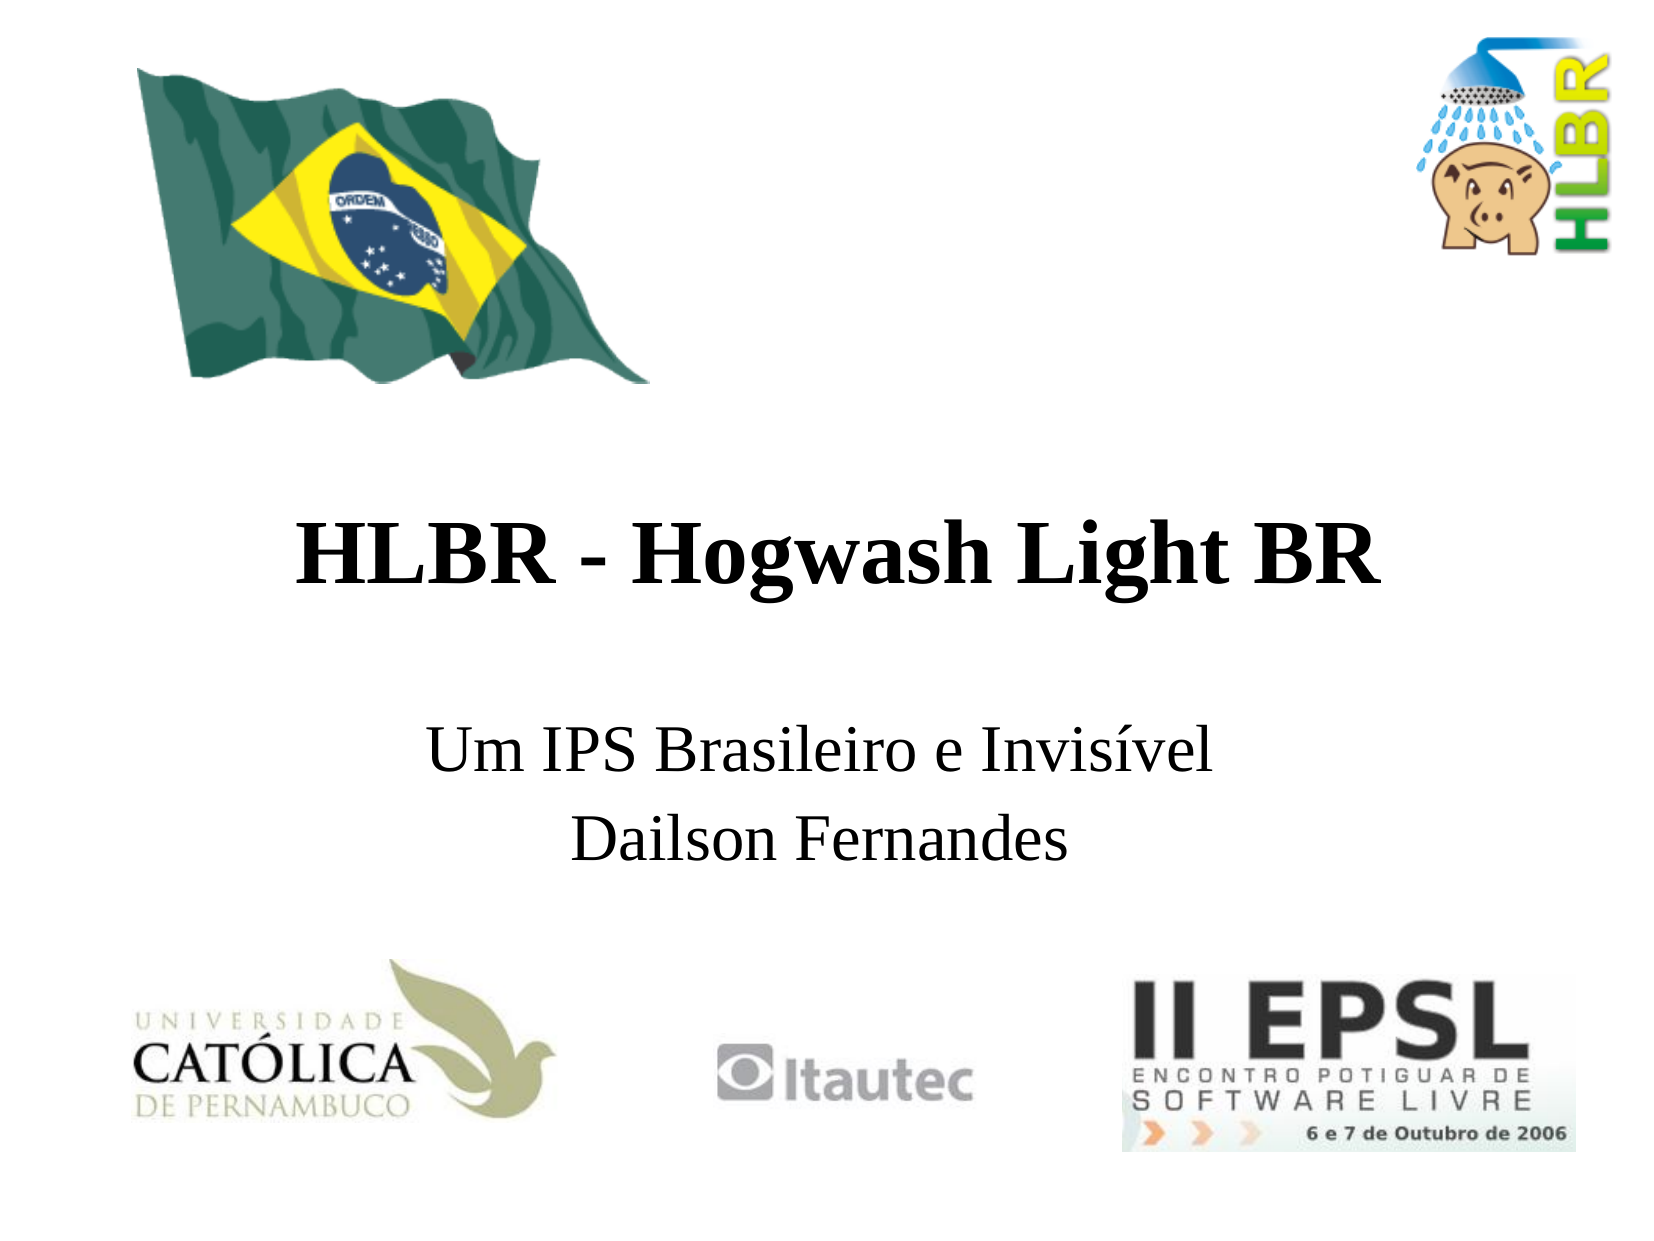

# HLBR - Hogwash Light BR
Um IPS Brasileiro e Invisível
Dailson Fernandes